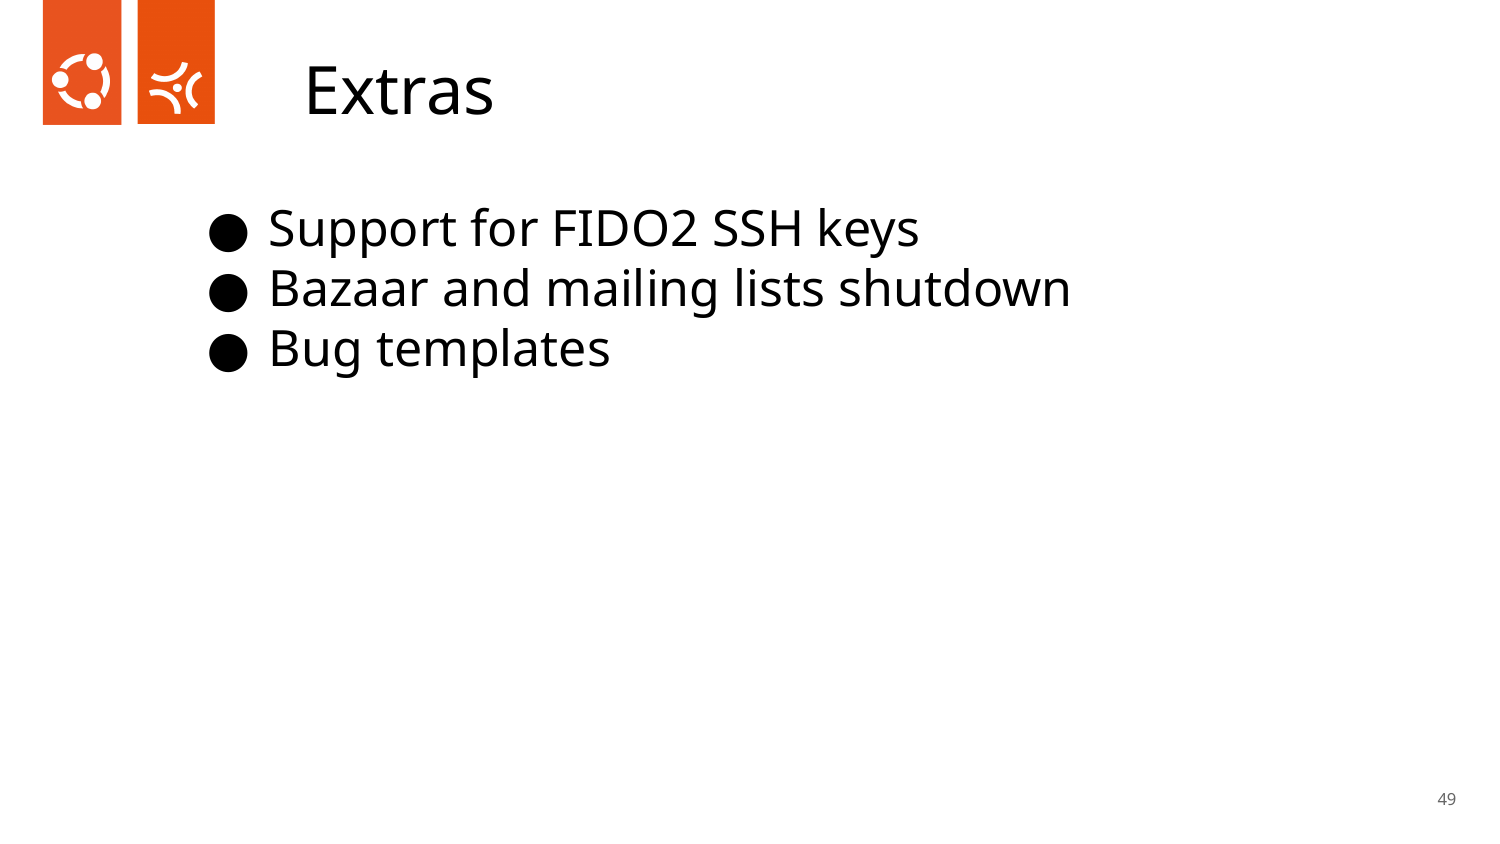

Extras
Support for FIDO2 SSH keys
Bazaar and mailing lists shutdown
Bug templates